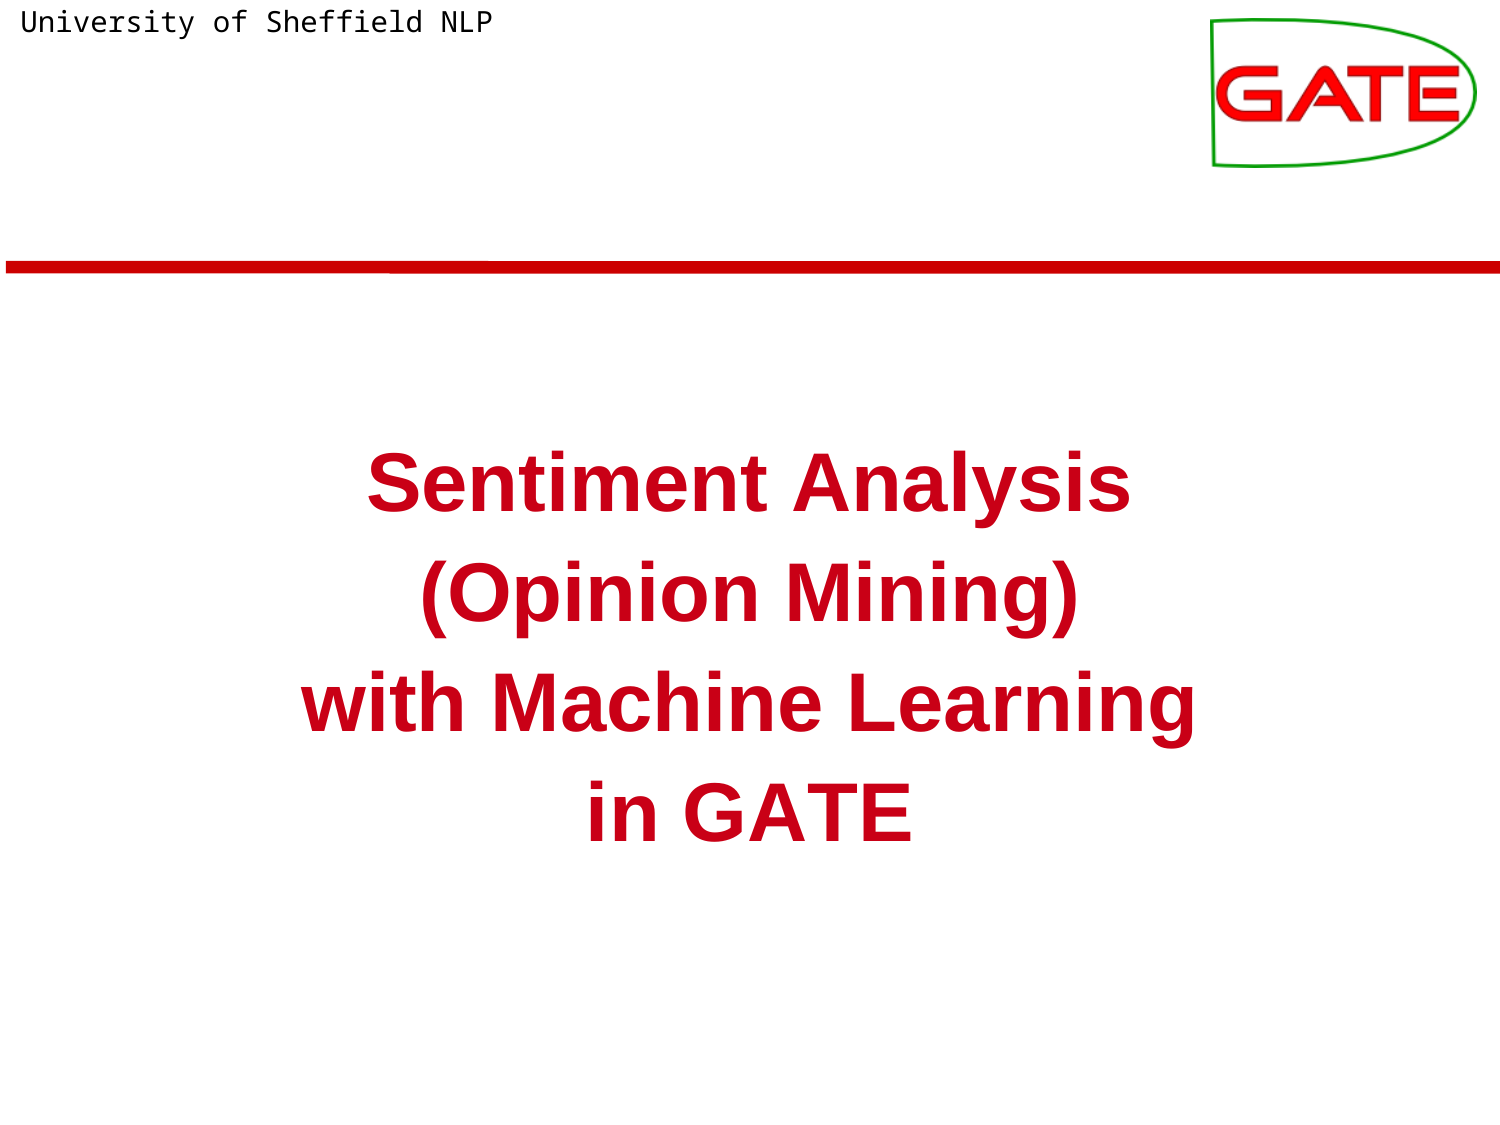

# Sentiment Analysis
(Opinion Mining)
with Machine Learning
in GATE